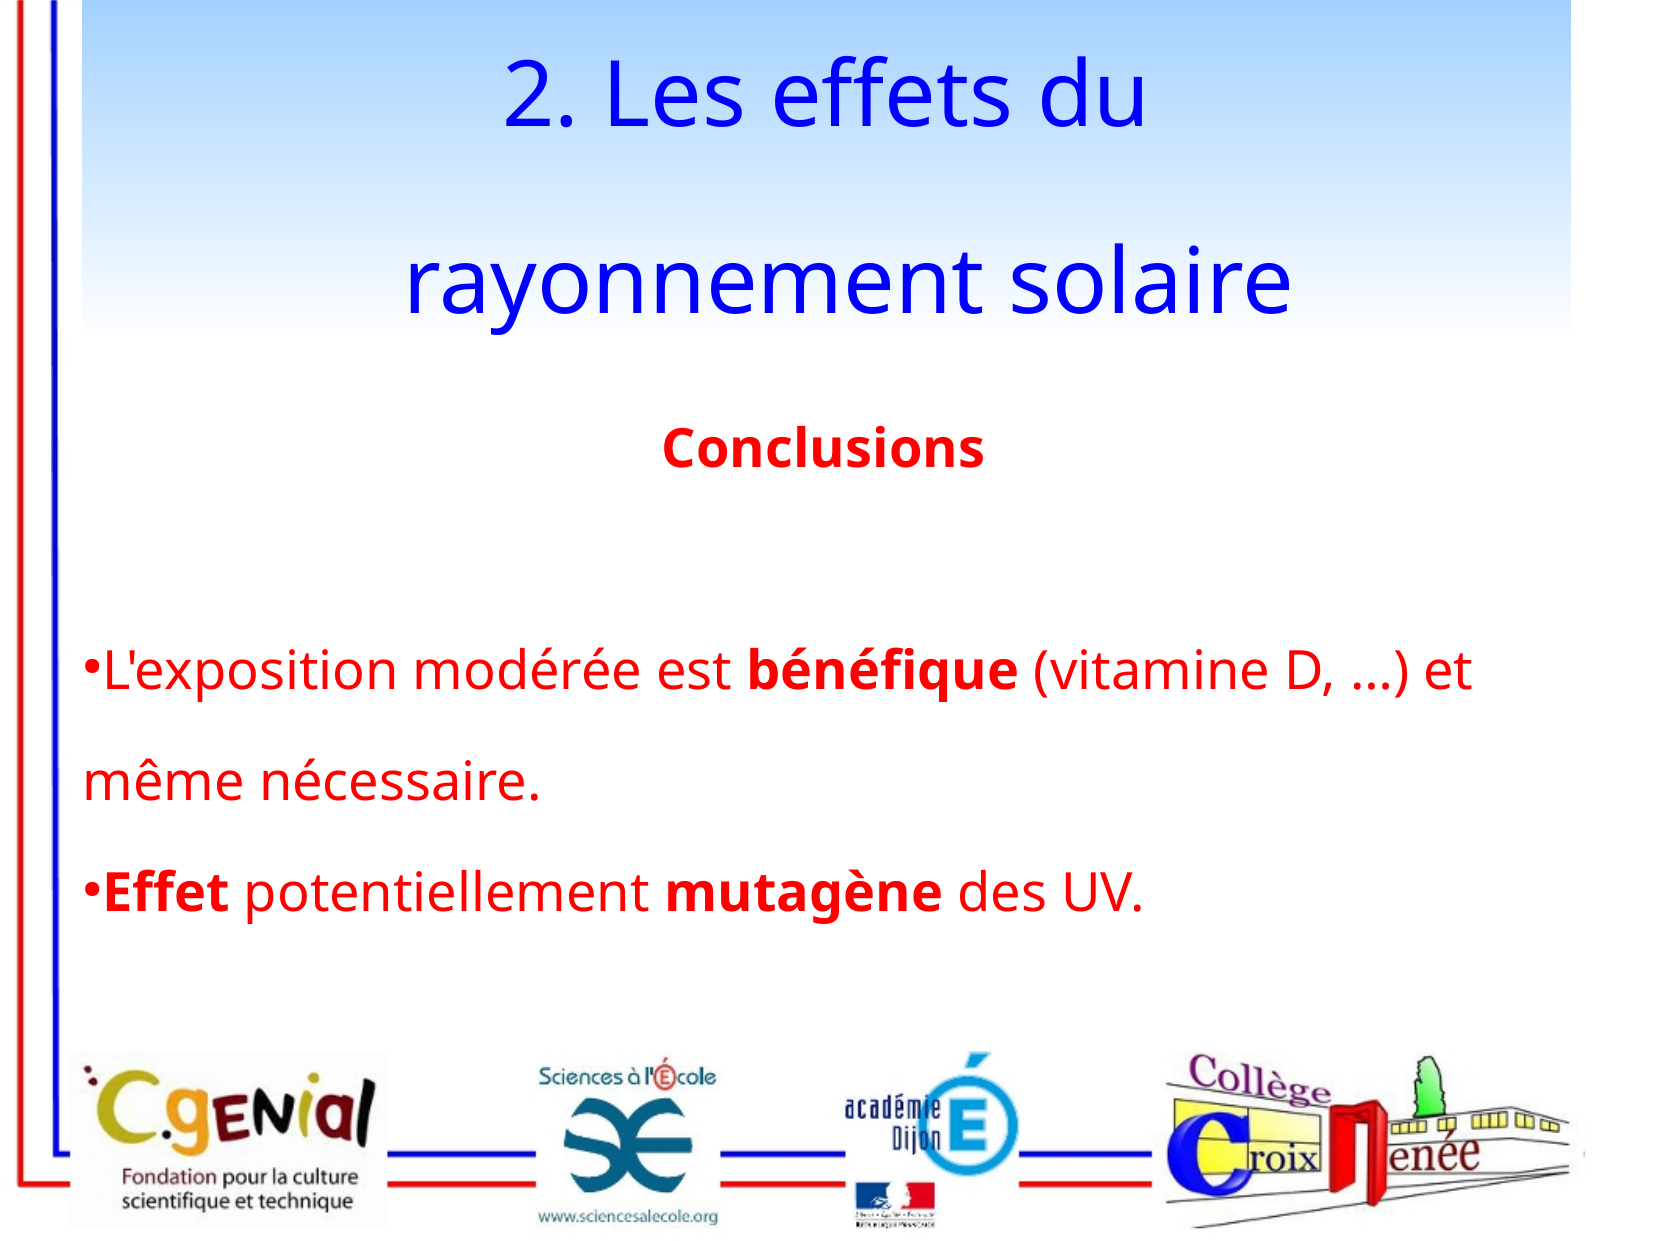

# 2. Les effets du rayonnement solaire
Conclusions
L'exposition modérée est bénéfique (vitamine D, …) et même nécessaire.
Effet potentiellement mutagène des UV.